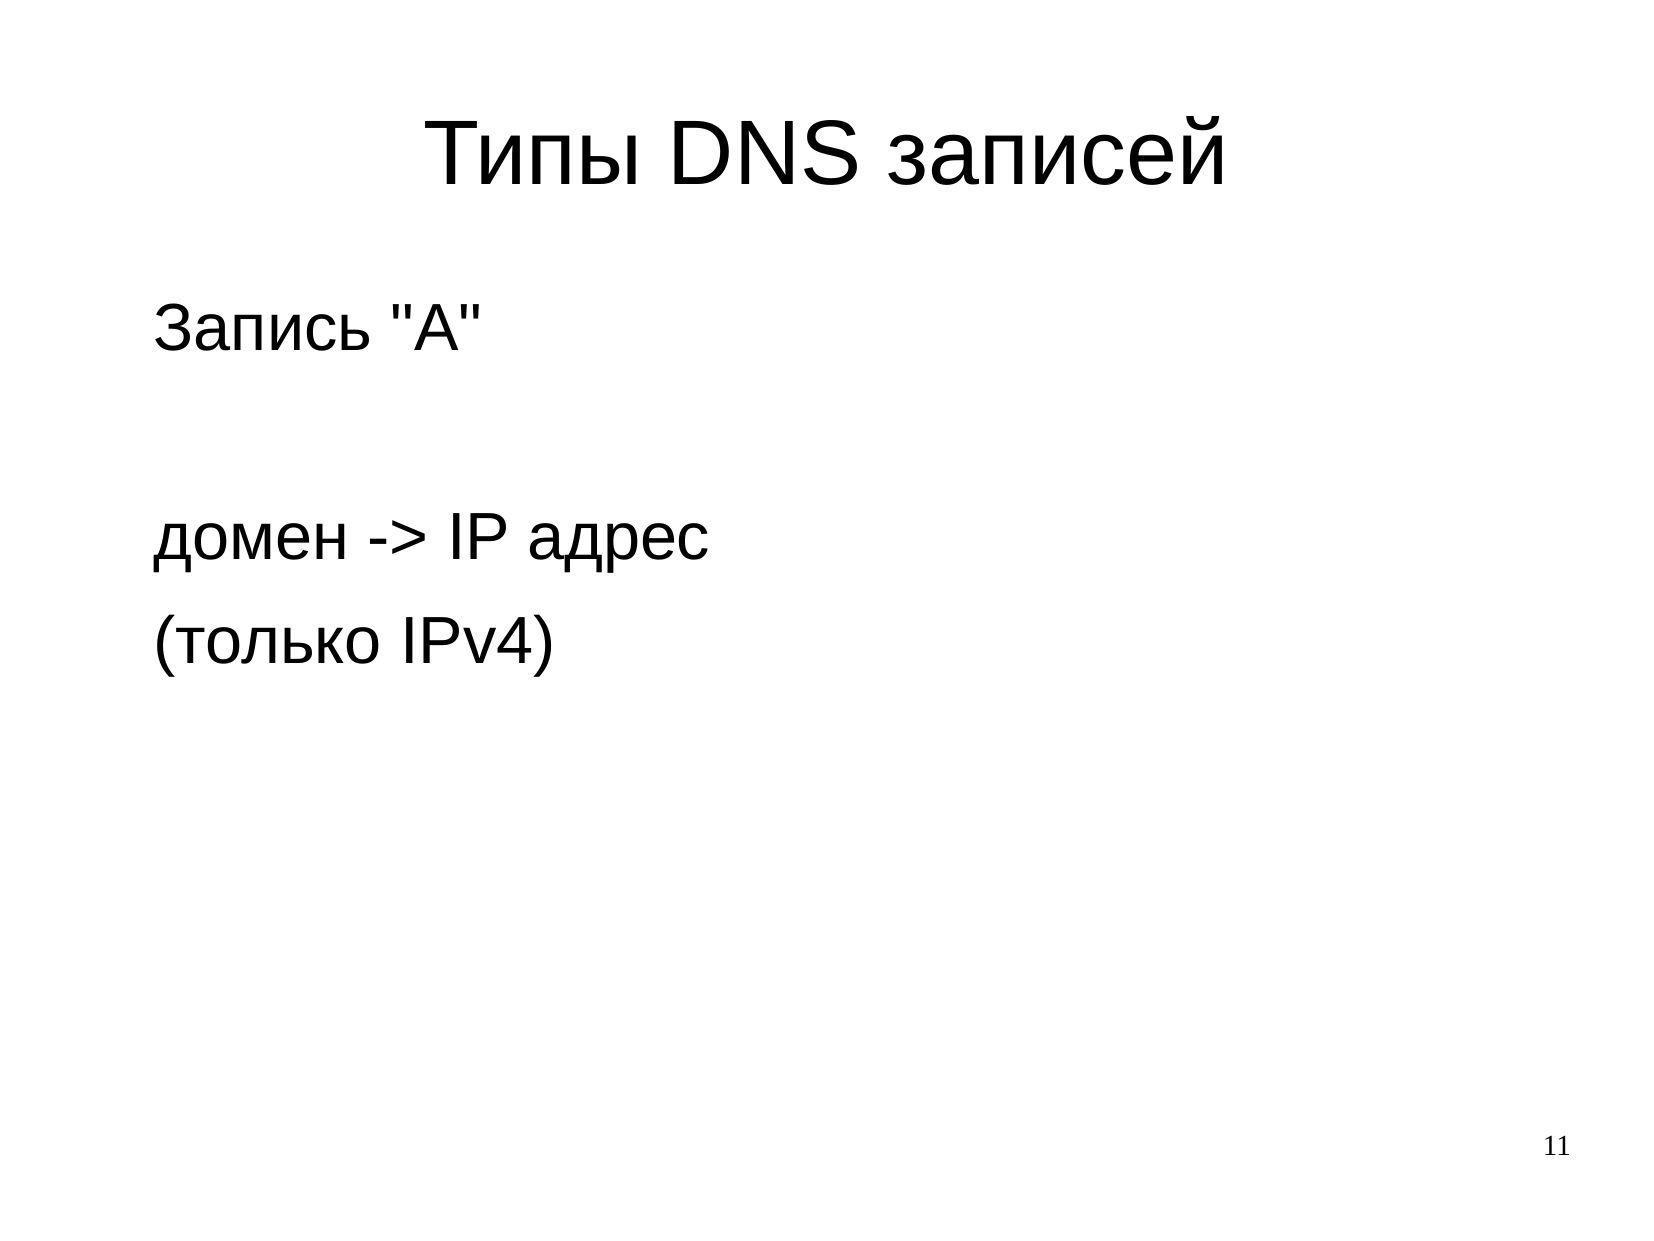

# Типы DNS записей
Запись "A"
домен -> IP адрес
(только IPv4)
11